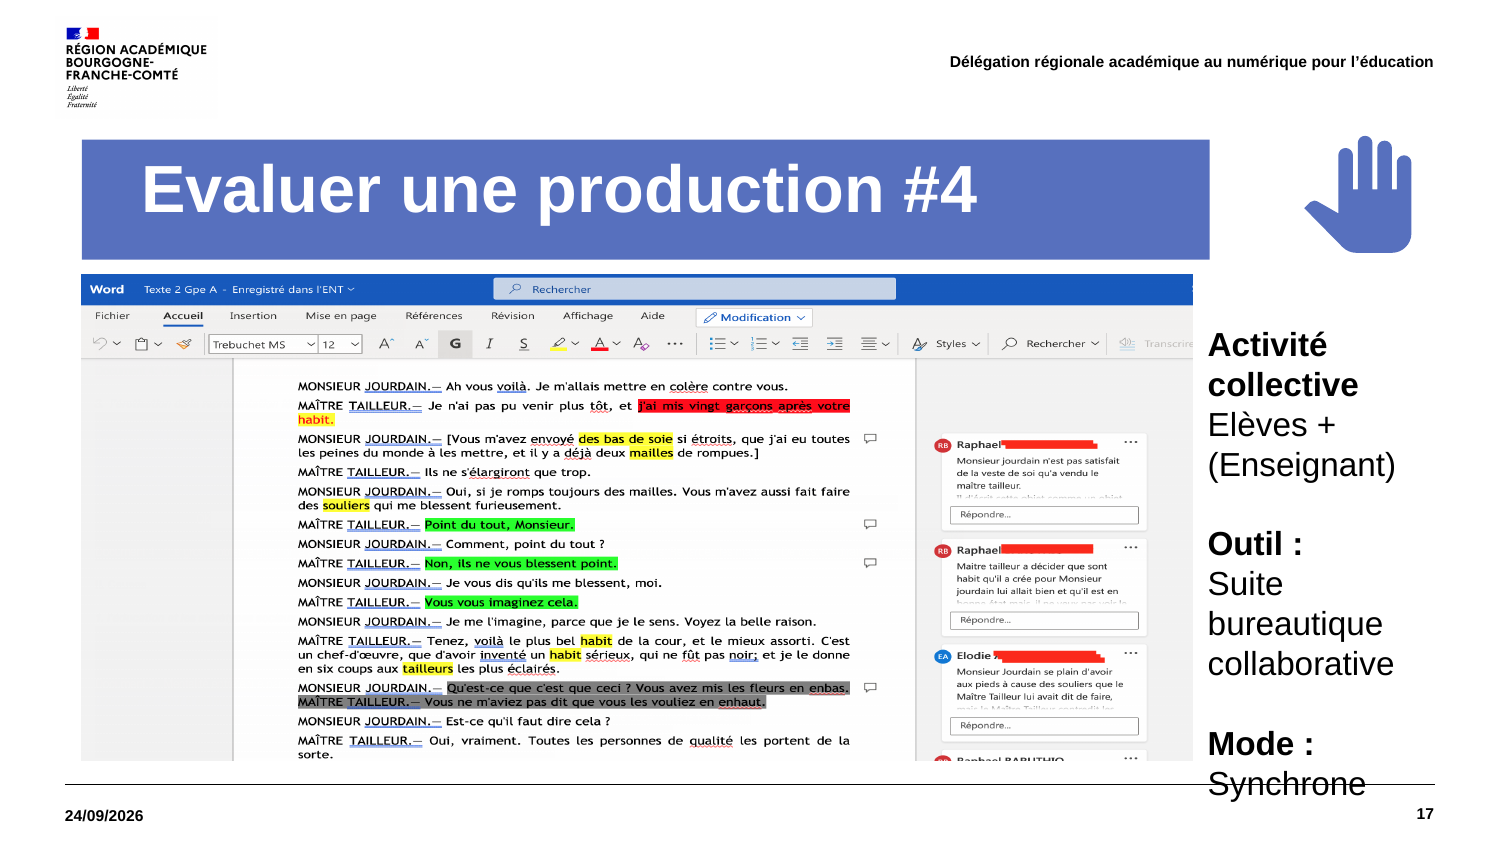

Délégation régionale académique au numérique pour l’éducation
Evaluer une production #4
Activité collective
Elèves + (Enseignant)
Outil :
Suite bureautique collaborative
Mode :
Synchrone